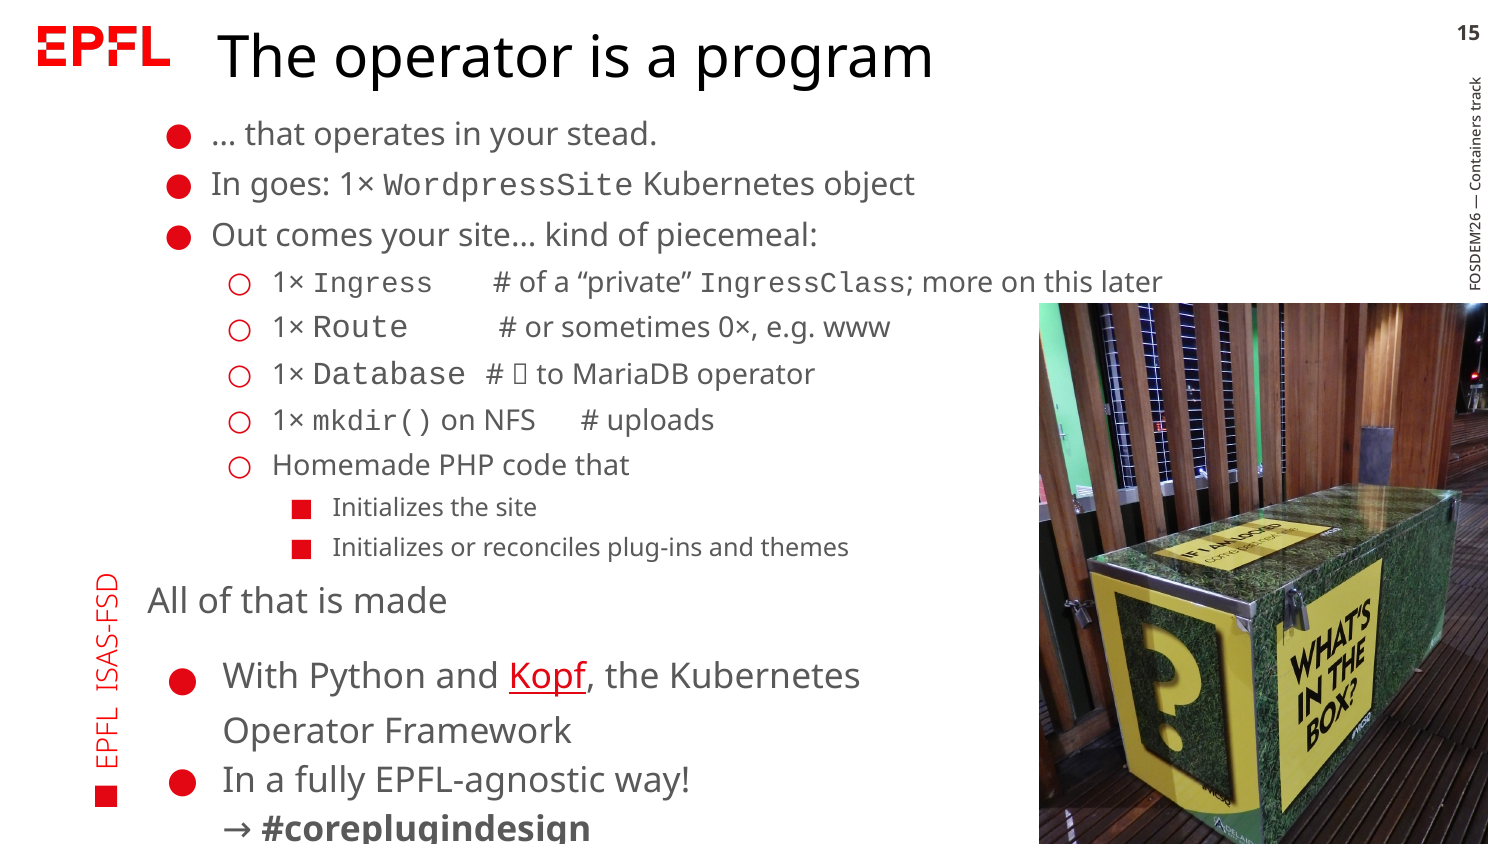

# The operator is a program
… that operates in your stead.
In goes: 1× WordpressSite Kubernetes object
Out comes your site… kind of piecemeal:
1× Ingress # of a “private” IngressClass; more on this later
1× Route # or sometimes 0×, e.g. www
1× Database # 🏈 to MariaDB operator
1× mkdir() on NFS # uploads
Homemade PHP code that
Initializes the site
Initializes or reconciles plug-ins and themes
All of that is made
With Python and Kopf, the Kubernetes Operator Framework
In a fully EPFL-agnostic way!
→ #coreplugindesign